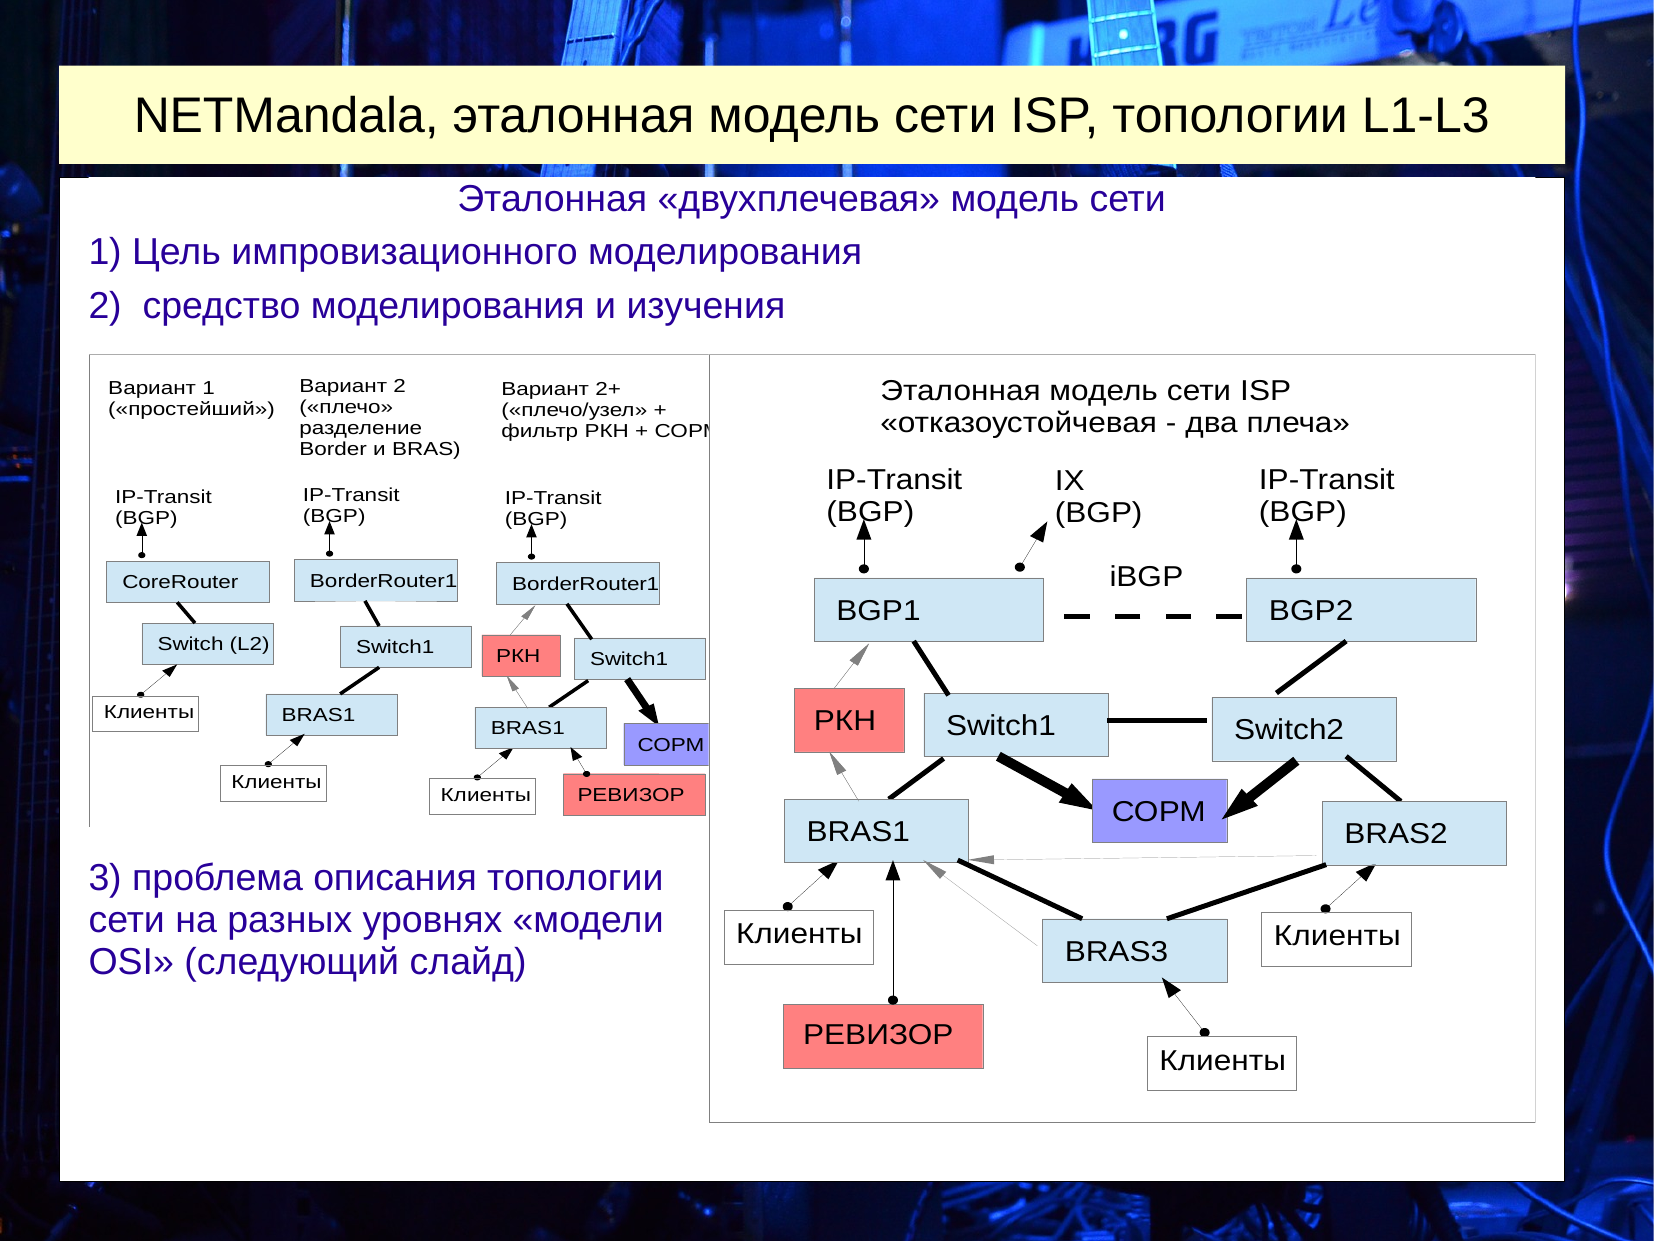

# NETMandala, эталонная модель сети ISP, топологии L1-L3
Эталонная «двухплечевая» модель сети
1) Цель импровизационного моделирования
2) средство моделирования и изучения
3) проблема описания топологии сети на разных уровнях «модели OSI» (следующий слайд)